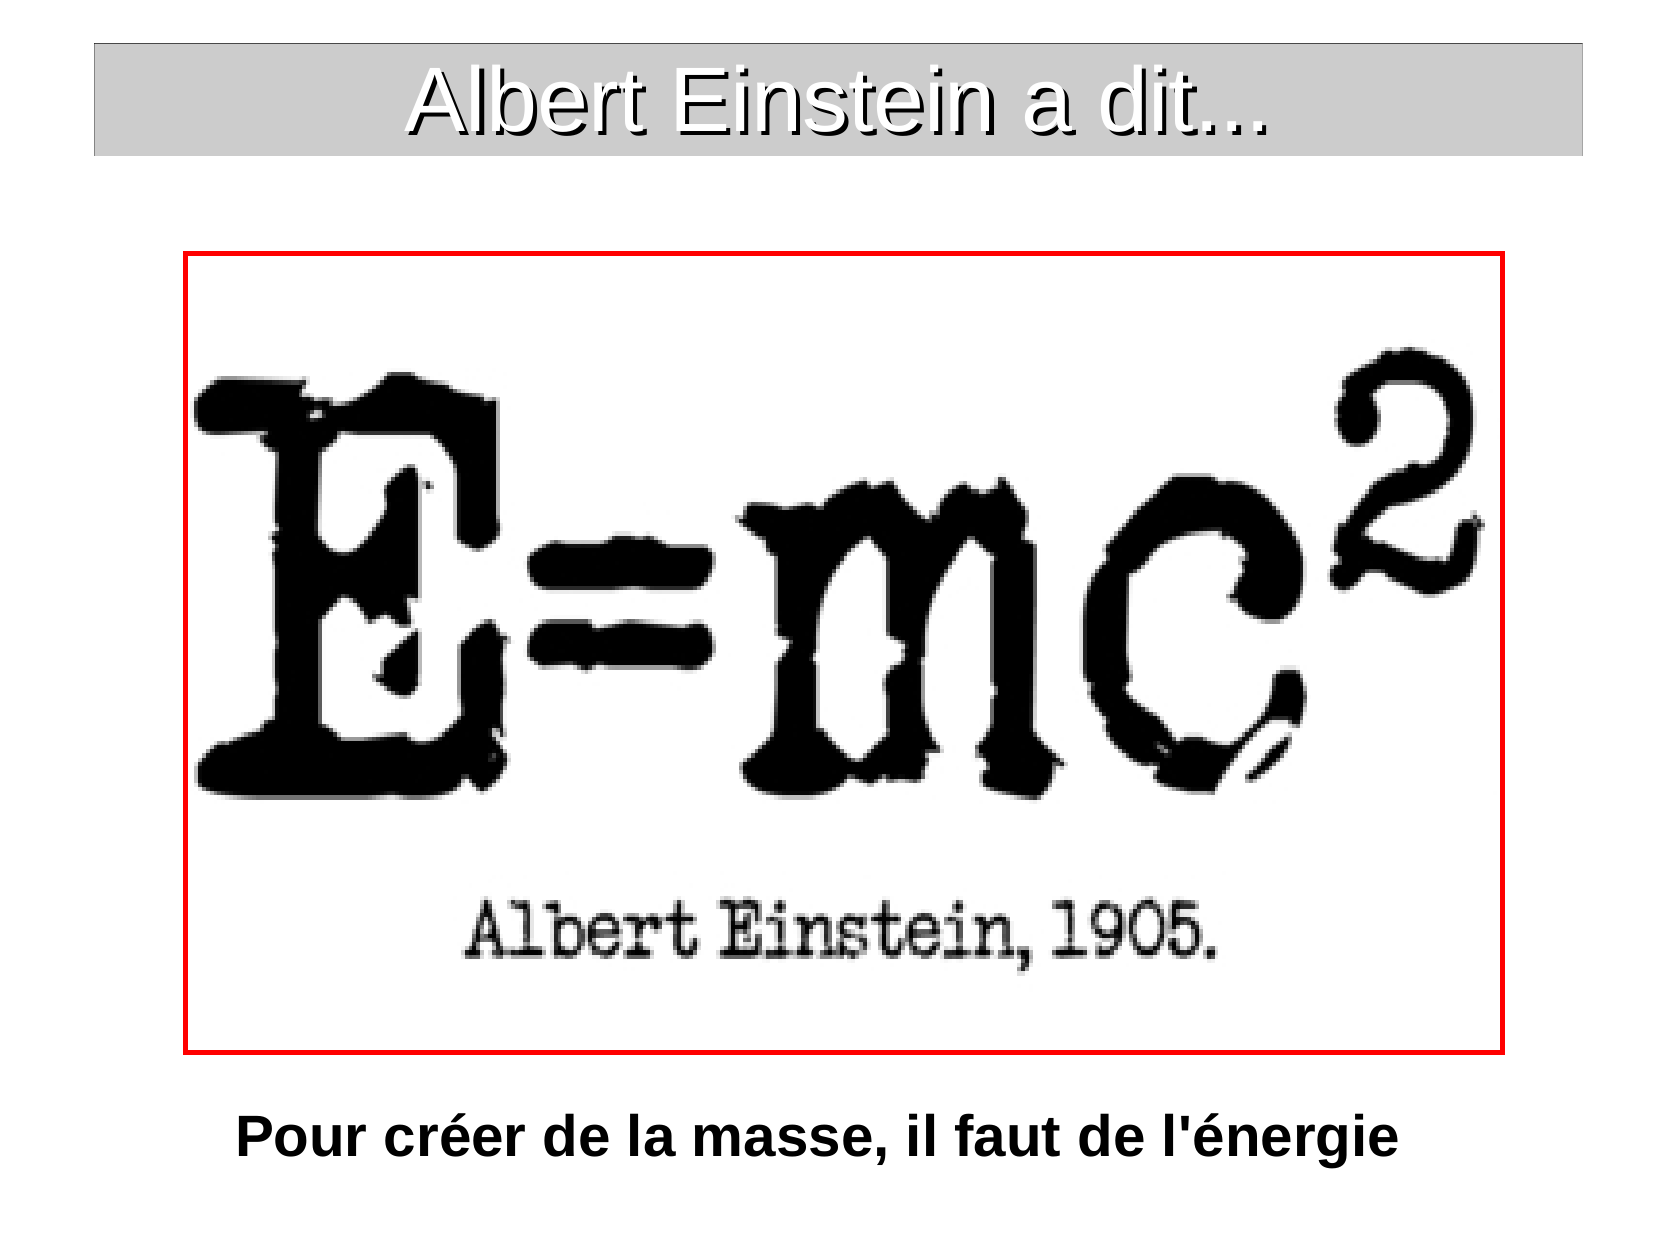

# Albert Einstein a dit...
Pour créer de la masse, il faut de l'énergie